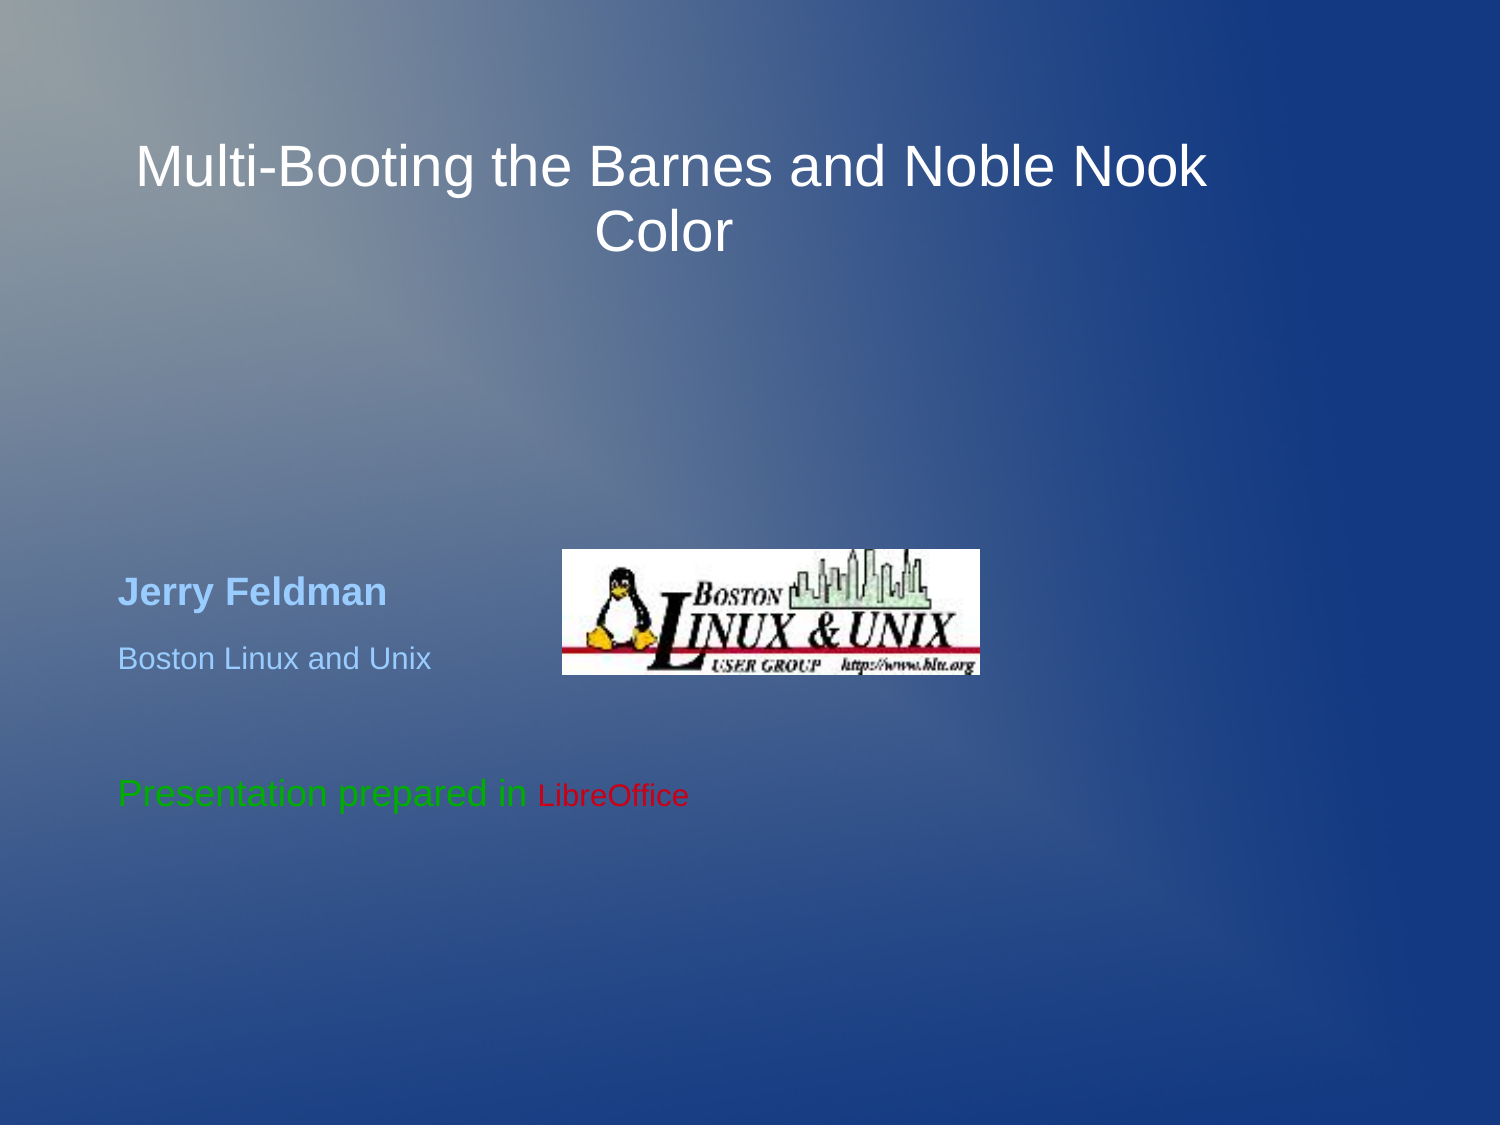

# Multi-Booting the Barnes and Noble Nook Color
Jerry Feldman
Boston Linux and Unix
Presentation prepared in LibreOffice